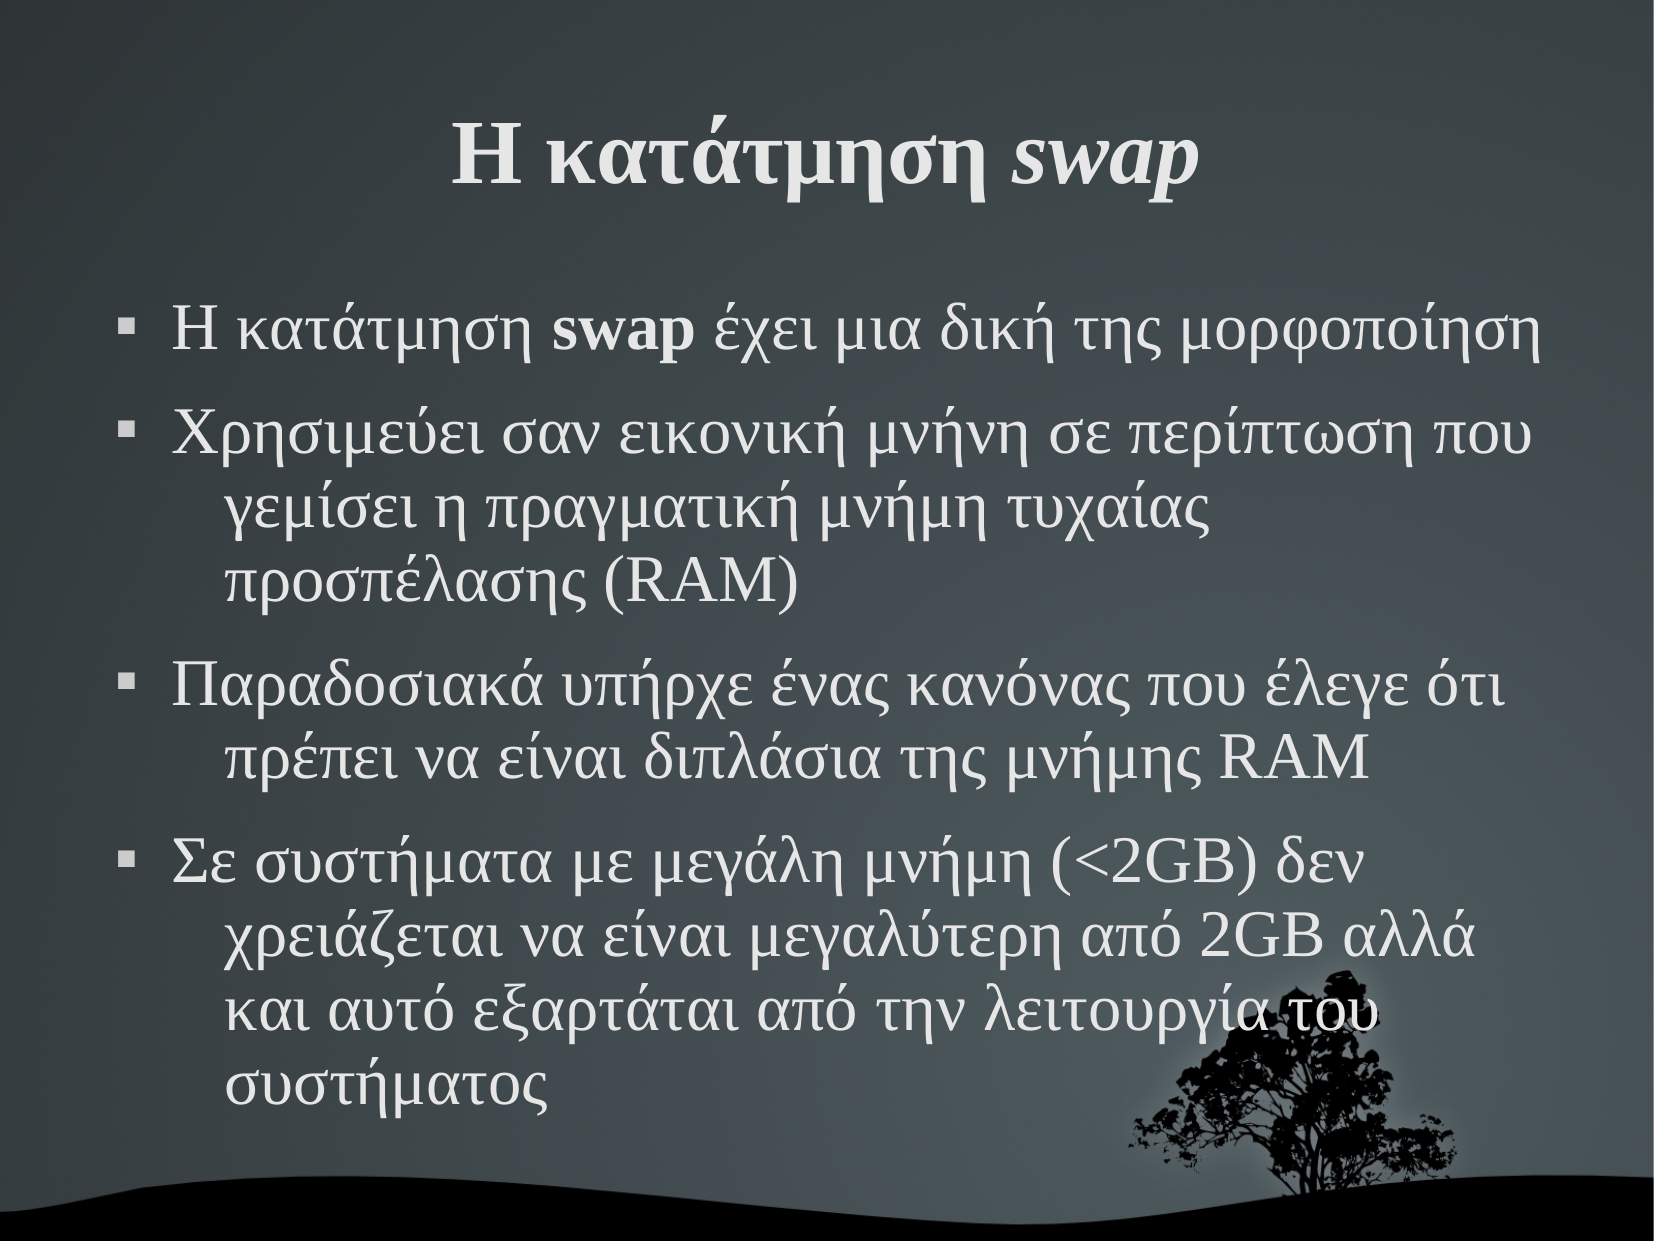

# Η κατάτμηση swap
H κατάτμηση swap έχει μια δική της μορφοποίηση
Χρησιμεύει σαν εικονική μνήνη σε περίπτωση που γεμίσει η πραγματική μνήμη τυχαίας προσπέλασης (RAM)
Παραδοσιακά υπήρχε ένας κανόνας που έλεγε ότι πρέπει να είναι διπλάσια της μνήμης RAM
Σε συστήματα με μεγάλη μνήμη (<2GB) δεν χρειάζεται να είναι μεγαλύτερη από 2GB αλλά και αυτό εξαρτάται από την λειτουργία του συστήματος